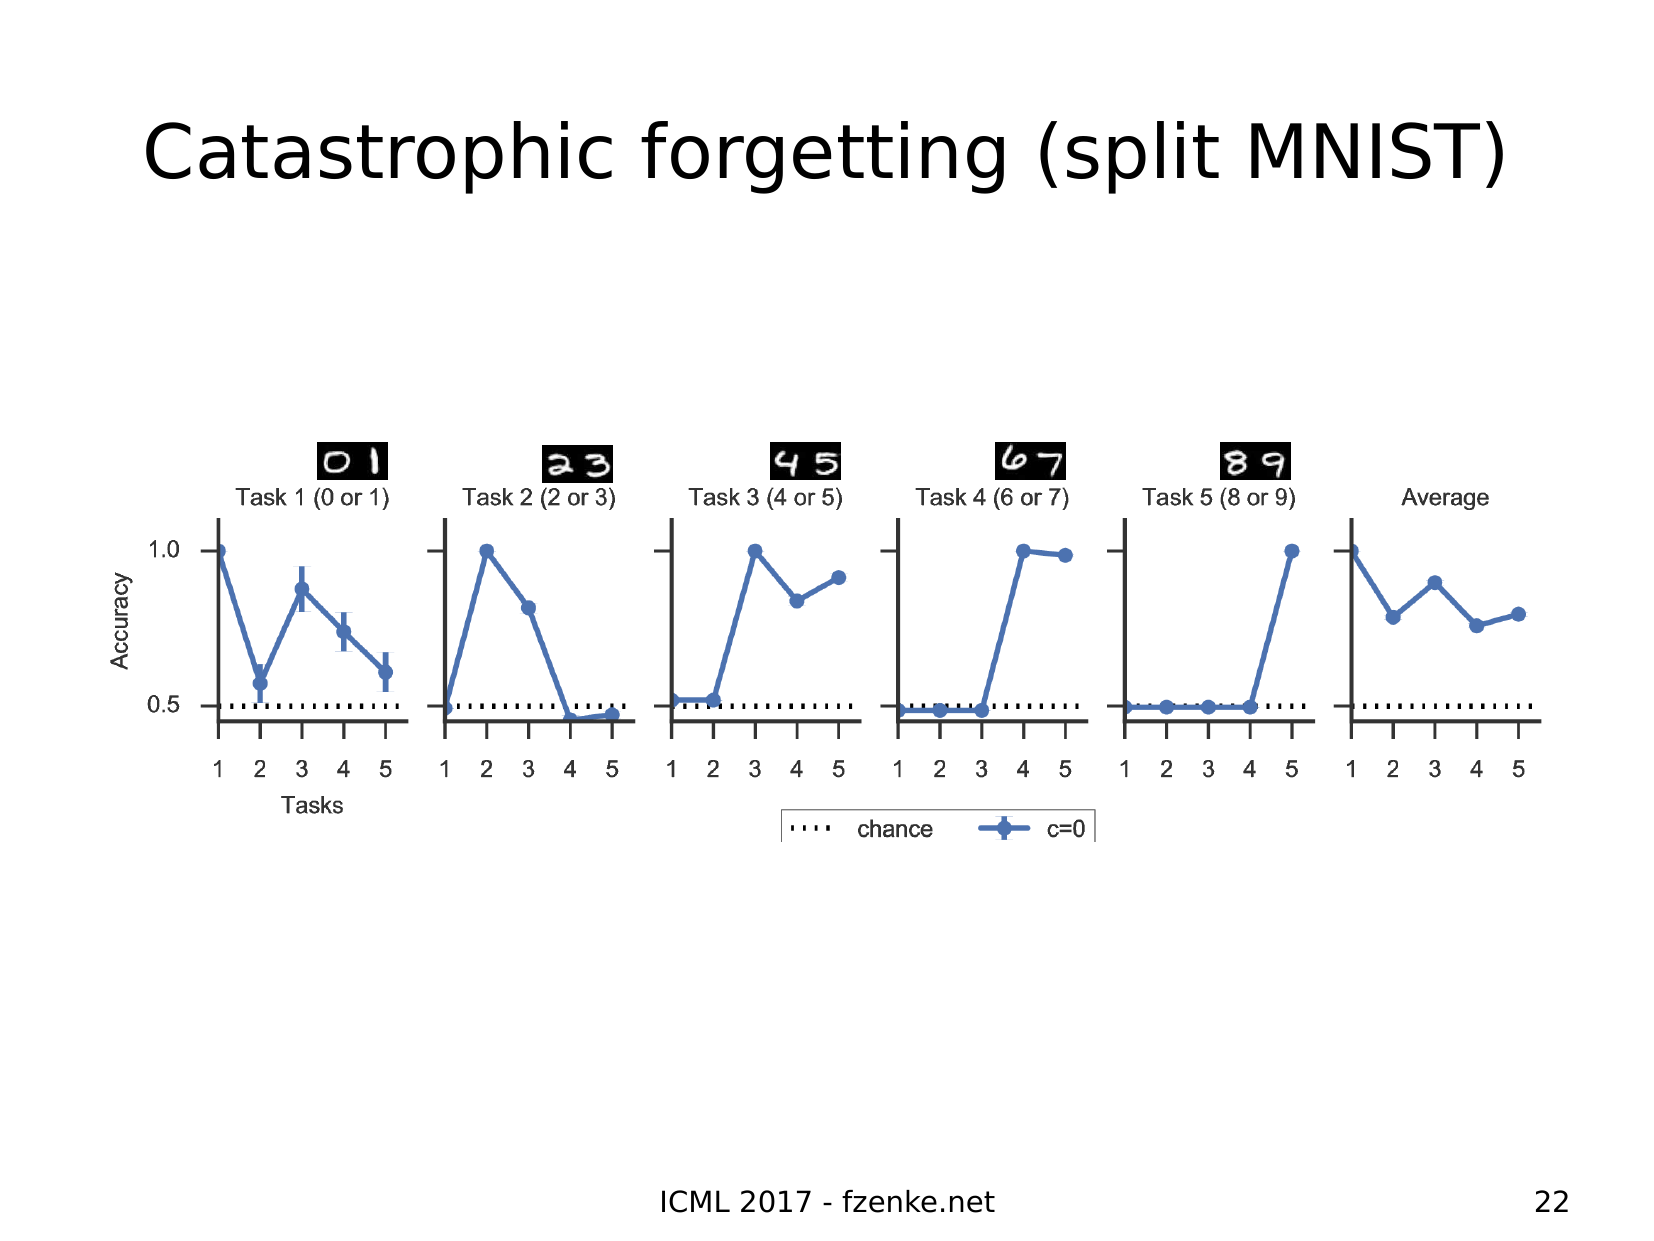

# Catastrophic forgetting (split MNIST)
ICML 2017 - fzenke.net
22